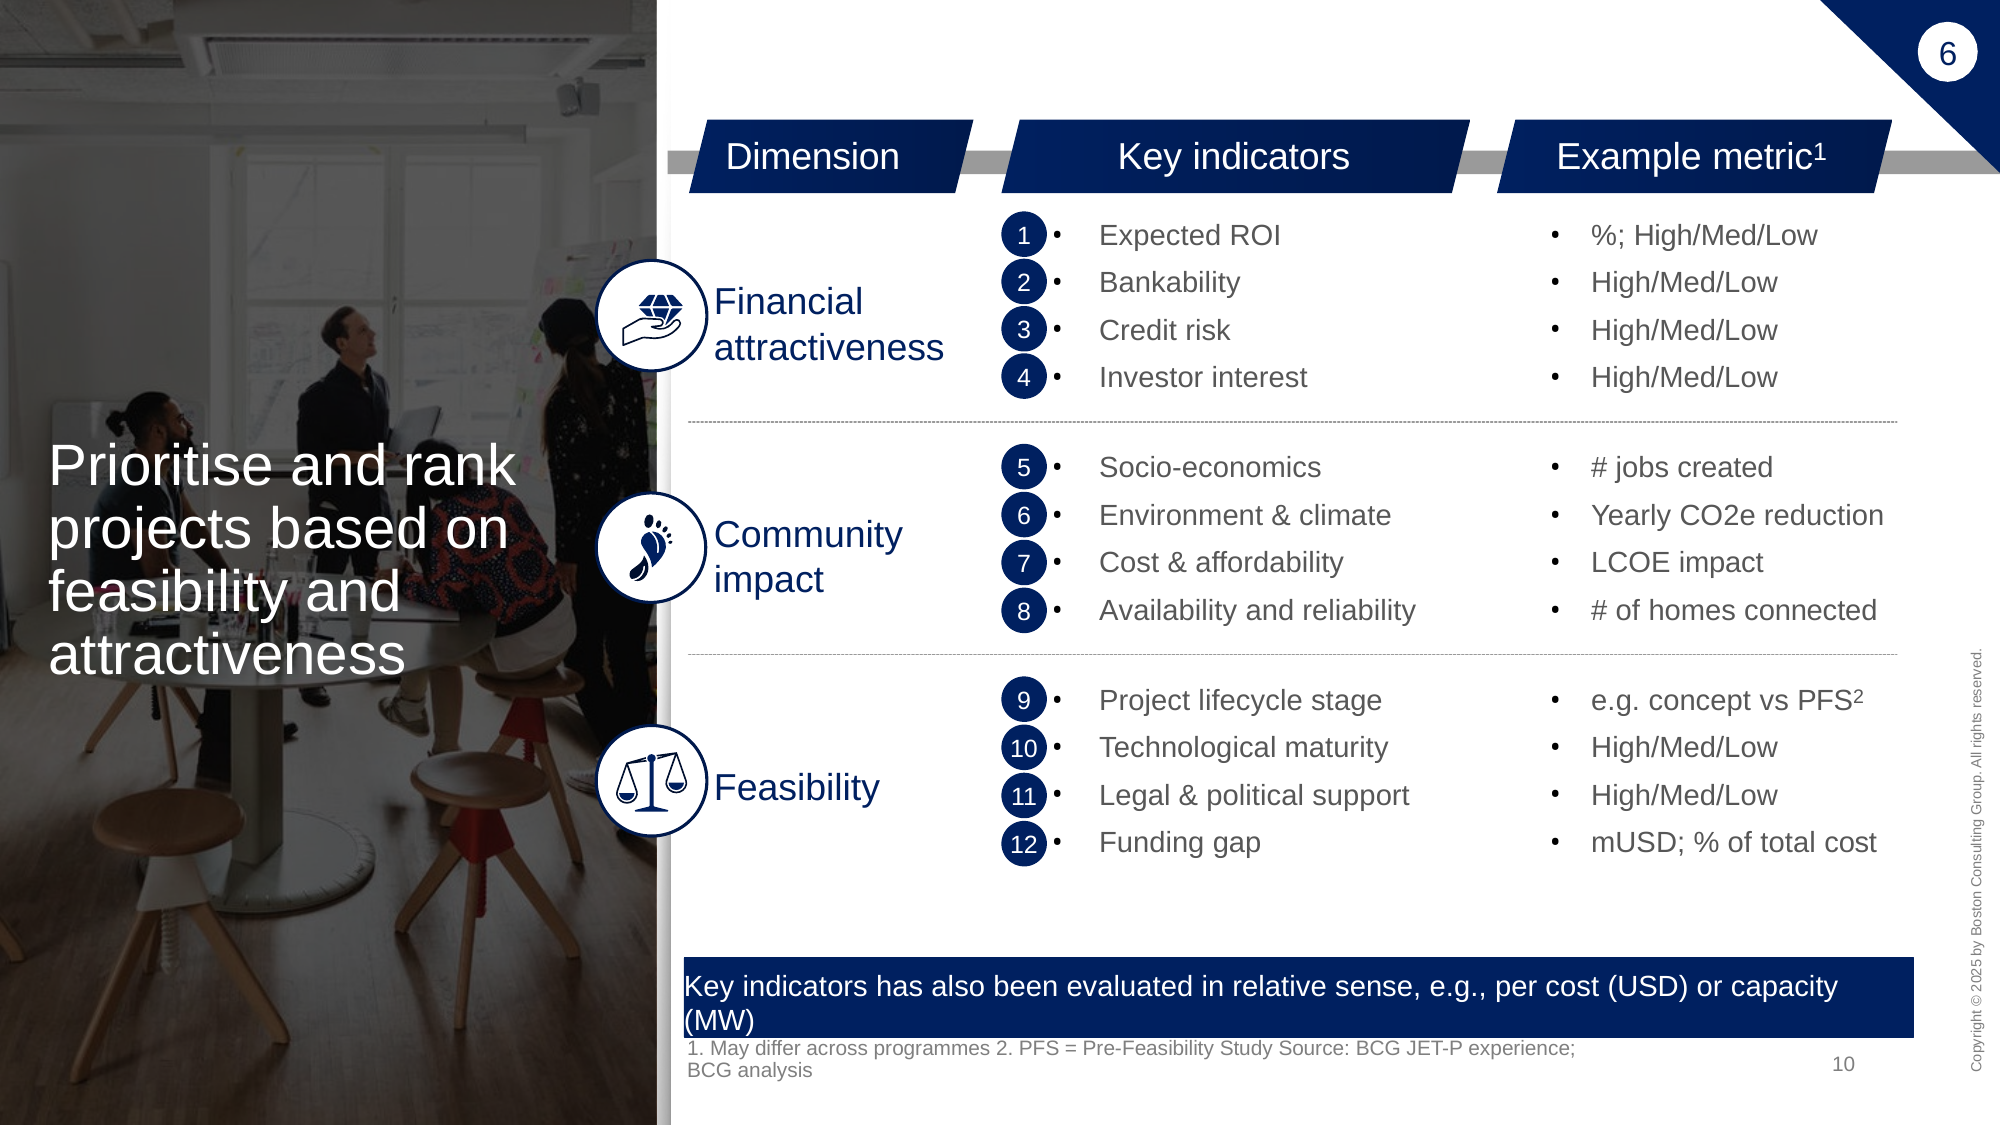

6
Dimension
Key indicators
Example metric1
1
Expected ROI
Bankability
Credit risk
Investor interest
%; High/Med/Low
High/Med/Low
High/Med/Low
High/Med/Low
2
Financial attractiveness
3
4
Prioritise and rank projects based on feasibility and attractiveness
5
Socio-economics
Environment & climate
Cost & affordability
Availability and reliability
# jobs created
Yearly CO2e reduction
LCOE impact
# of homes connected
6
Community impact
7
8
9
Project lifecycle stage
Technological maturity
Legal & political support
Funding gap
e.g. concept vs PFS2
High/Med/Low
High/Med/Low
mUSD; % of total cost
10
Feasibility
11
12
Key indicators has also been evaluated in relative sense, e.g., per cost (USD) or capacity (MW)
1. May differ across programmes 2. PFS = Pre-Feasibility Study Source: BCG JET-P experience; BCG analysis